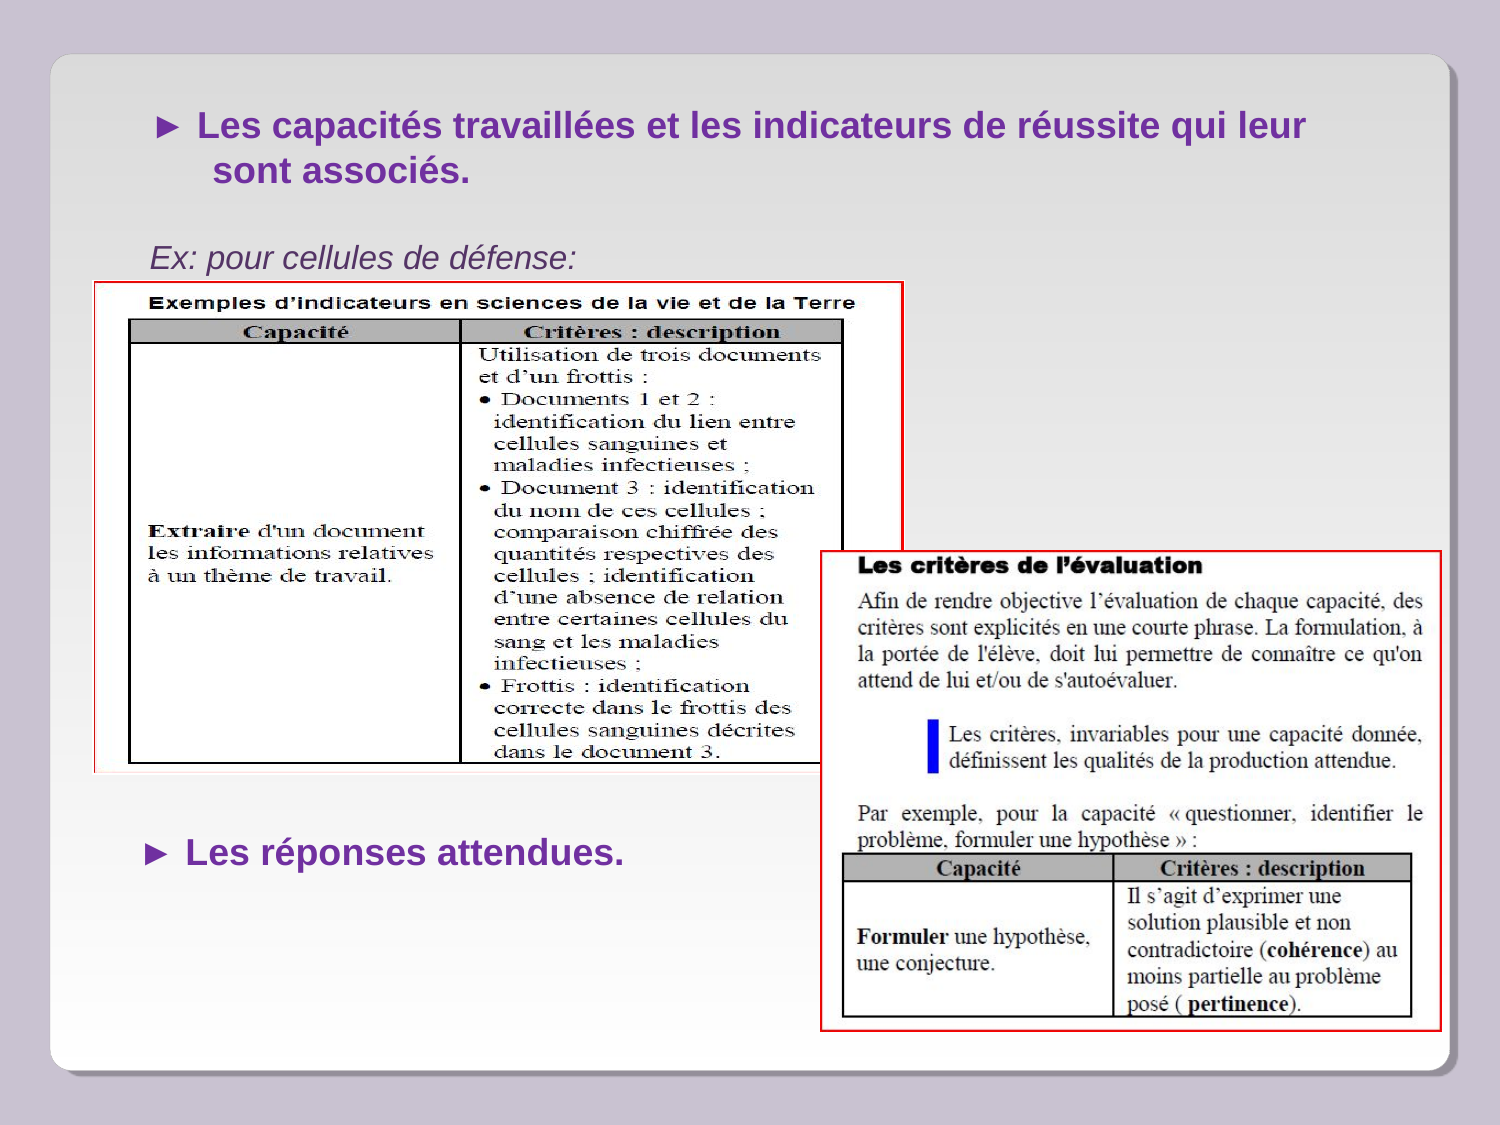

► Les capacités travaillées et les indicateurs de réussite qui leur sont associés.
Ex: pour cellules de défense:
► Les réponses attendues.